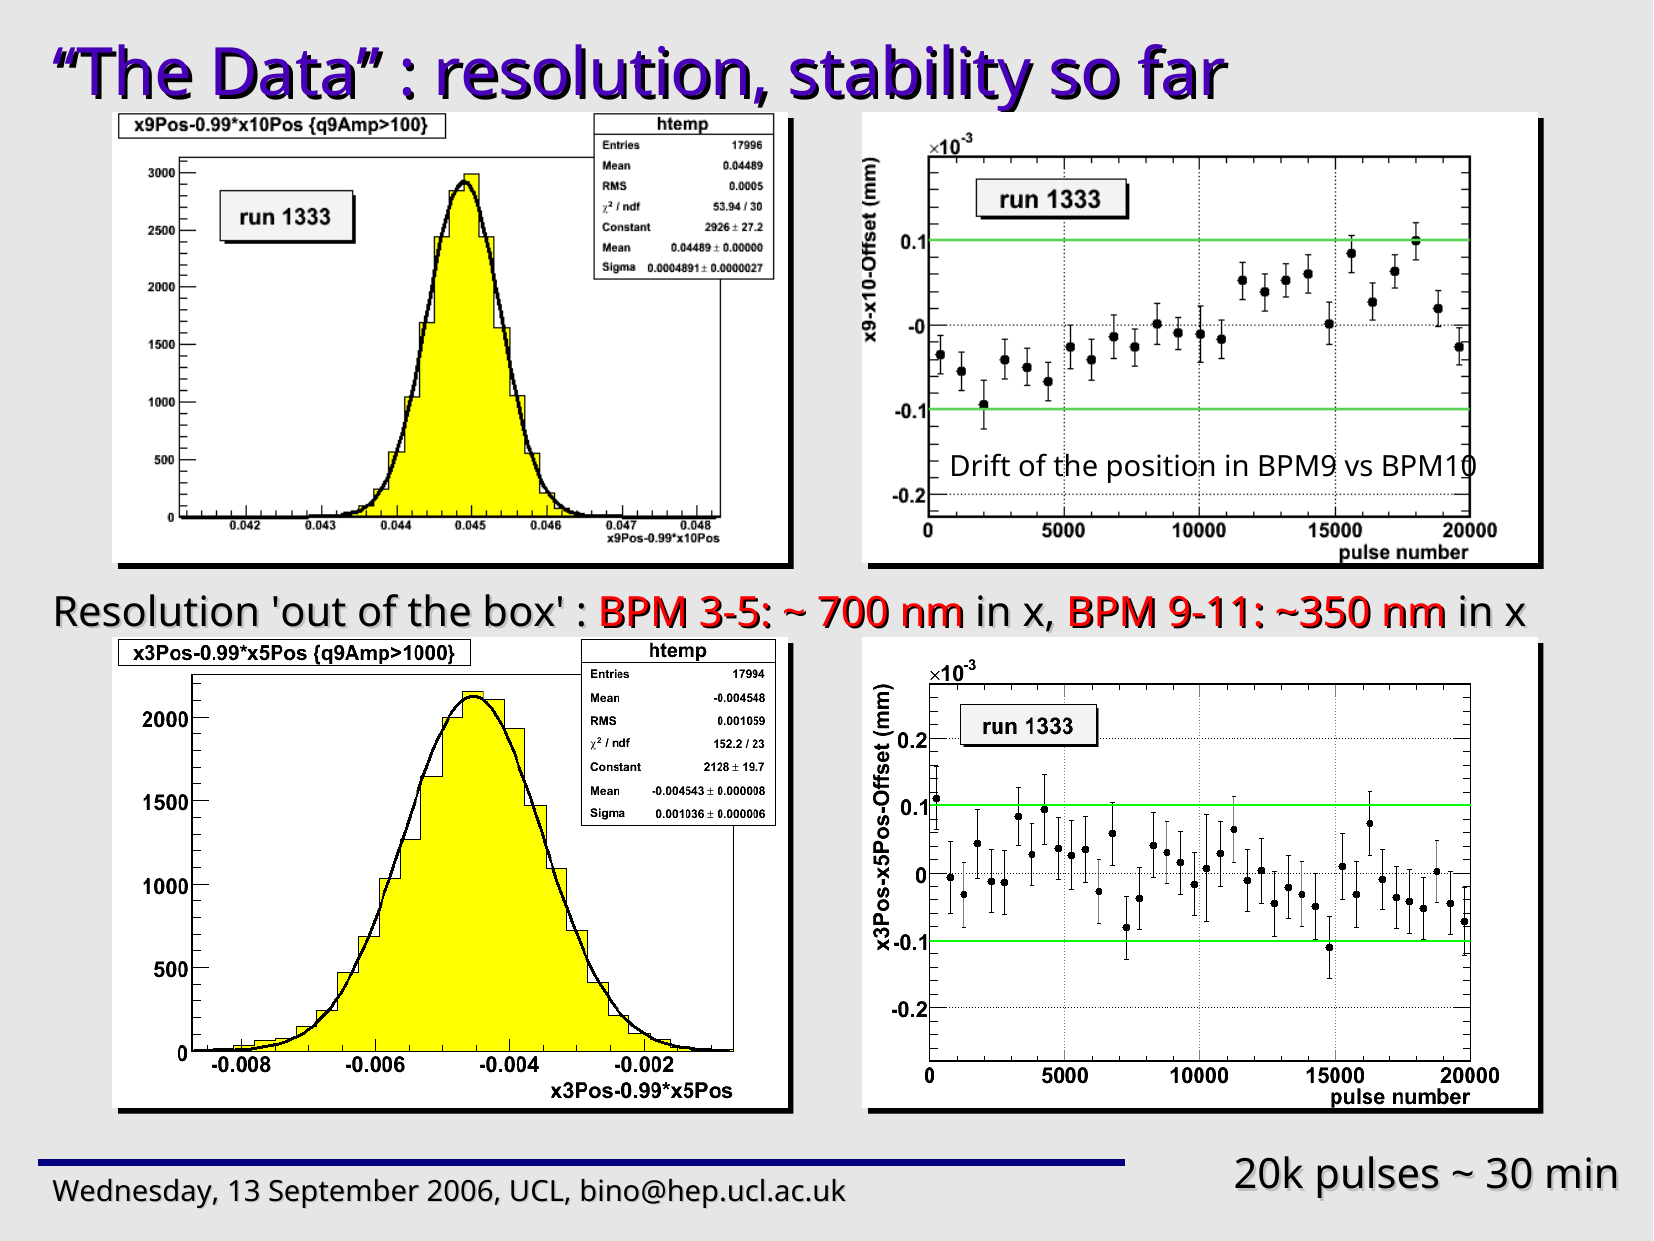

“The Data” : resolution, stability so far
Drift of the position in BPM9 vs BPM10
Resolution 'out of the box' : BPM 3-5: ~ 700 nm in x, BPM 9-11: ~350 nm in x
20k pulses ~ 30 min
Wednesday, 13 September 2006, UCL, bino@hep.ucl.ac.uk